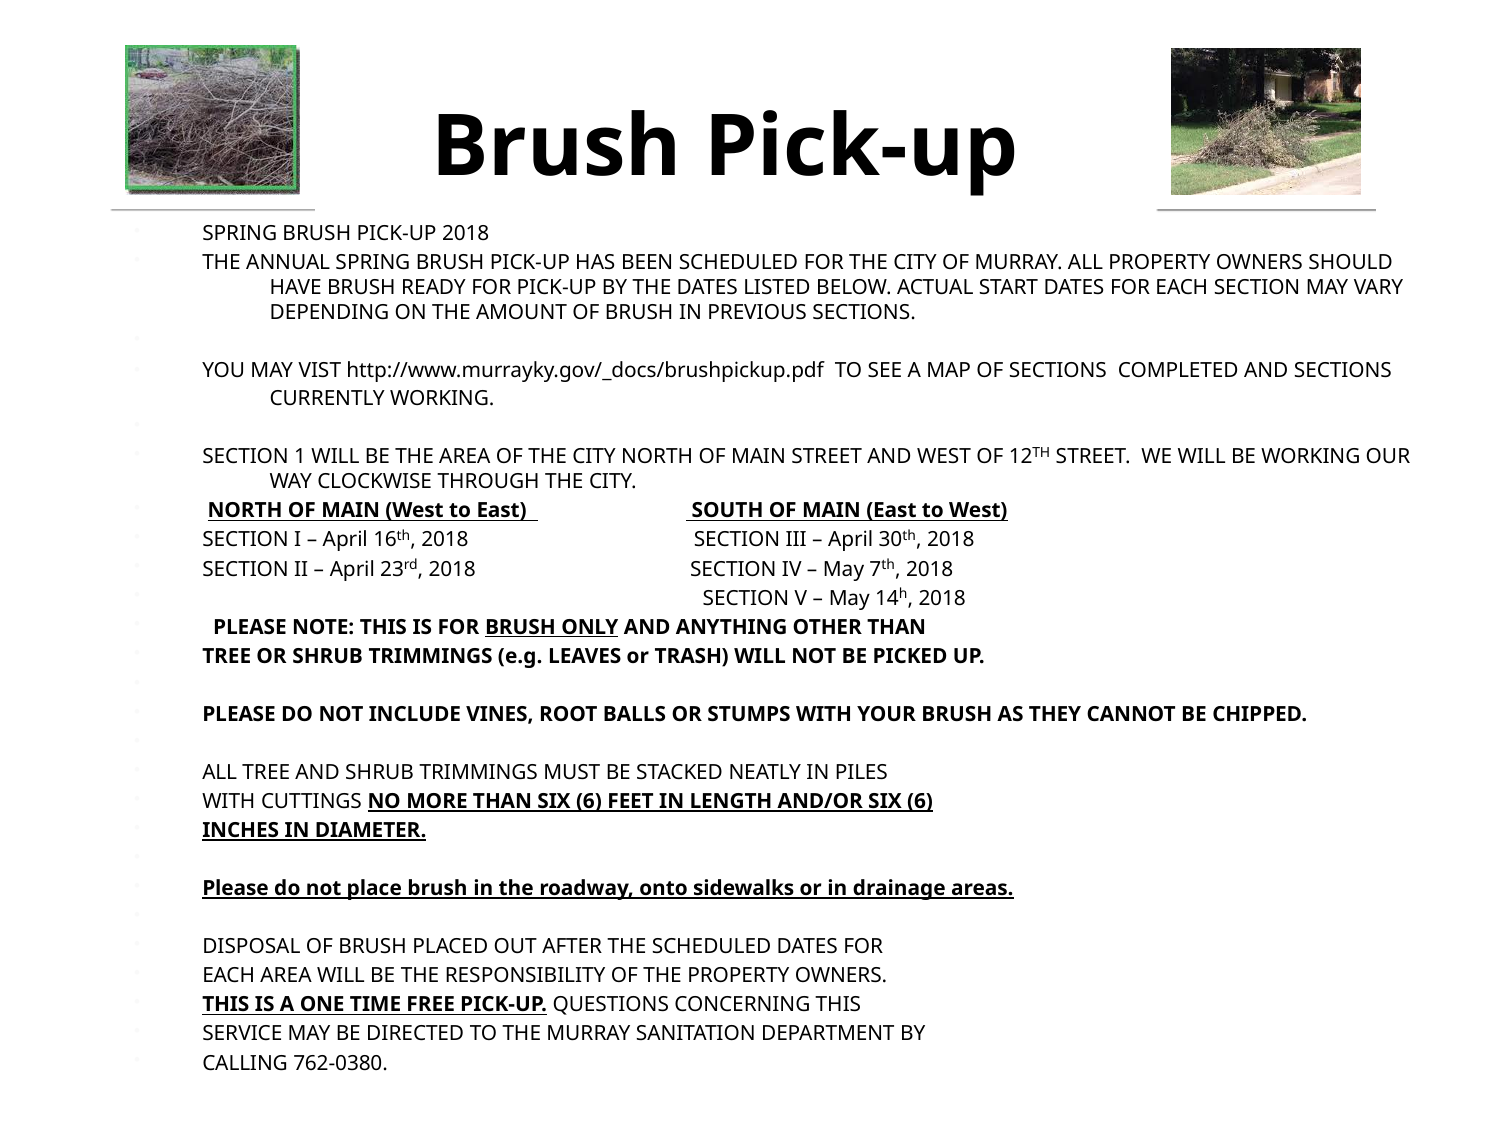

# Brush Pick-up
SPRING BRUSH PICK-UP 2018
THE ANNUAL SPRING BRUSH PICK-UP HAS BEEN SCHEDULED FOR THE CITY OF MURRAY. ALL PROPERTY OWNERS SHOULD HAVE BRUSH READY FOR PICK-UP BY THE DATES LISTED BELOW. ACTUAL START DATES FOR EACH SECTION MAY VARY DEPENDING ON THE AMOUNT OF BRUSH IN PREVIOUS SECTIONS.
YOU MAY VIST http://www.murrayky.gov/_docs/brushpickup.pdf TO SEE A MAP OF SECTIONS COMPLETED AND SECTIONS CURRENTLY WORKING.
SECTION 1 WILL BE THE AREA OF THE CITY NORTH OF MAIN STREET AND WEST OF 12TH STREET. WE WILL BE WORKING OUR WAY CLOCKWISE THROUGH THE CITY.
 NORTH OF MAIN (West to East) SOUTH OF MAIN (East to West)
SECTION I – April 16th, 2018 SECTION III – April 30th, 2018
SECTION II – April 23rd, 2018 SECTION IV – May 7th, 2018
 SECTION V – May 14h, 2018
  PLEASE NOTE: THIS IS FOR BRUSH ONLY AND ANYTHING OTHER THAN
TREE OR SHRUB TRIMMINGS (e.g. LEAVES or TRASH) WILL NOT BE PICKED UP.
PLEASE DO NOT INCLUDE VINES, ROOT BALLS OR STUMPS WITH YOUR BRUSH AS THEY CANNOT BE CHIPPED.
ALL TREE AND SHRUB TRIMMINGS MUST BE STACKED NEATLY IN PILES
WITH CUTTINGS NO MORE THAN SIX (6) FEET IN LENGTH AND/OR SIX (6)
INCHES IN DIAMETER.
Please do not place brush in the roadway, onto sidewalks or in drainage areas.
DISPOSAL OF BRUSH PLACED OUT AFTER THE SCHEDULED DATES FOR
EACH AREA WILL BE THE RESPONSIBILITY OF THE PROPERTY OWNERS.
THIS IS A ONE TIME FREE PICK-UP. QUESTIONS CONCERNING THIS
SERVICE MAY BE DIRECTED TO THE MURRAY SANITATION DEPARTMENT BY
CALLING 762-0380.